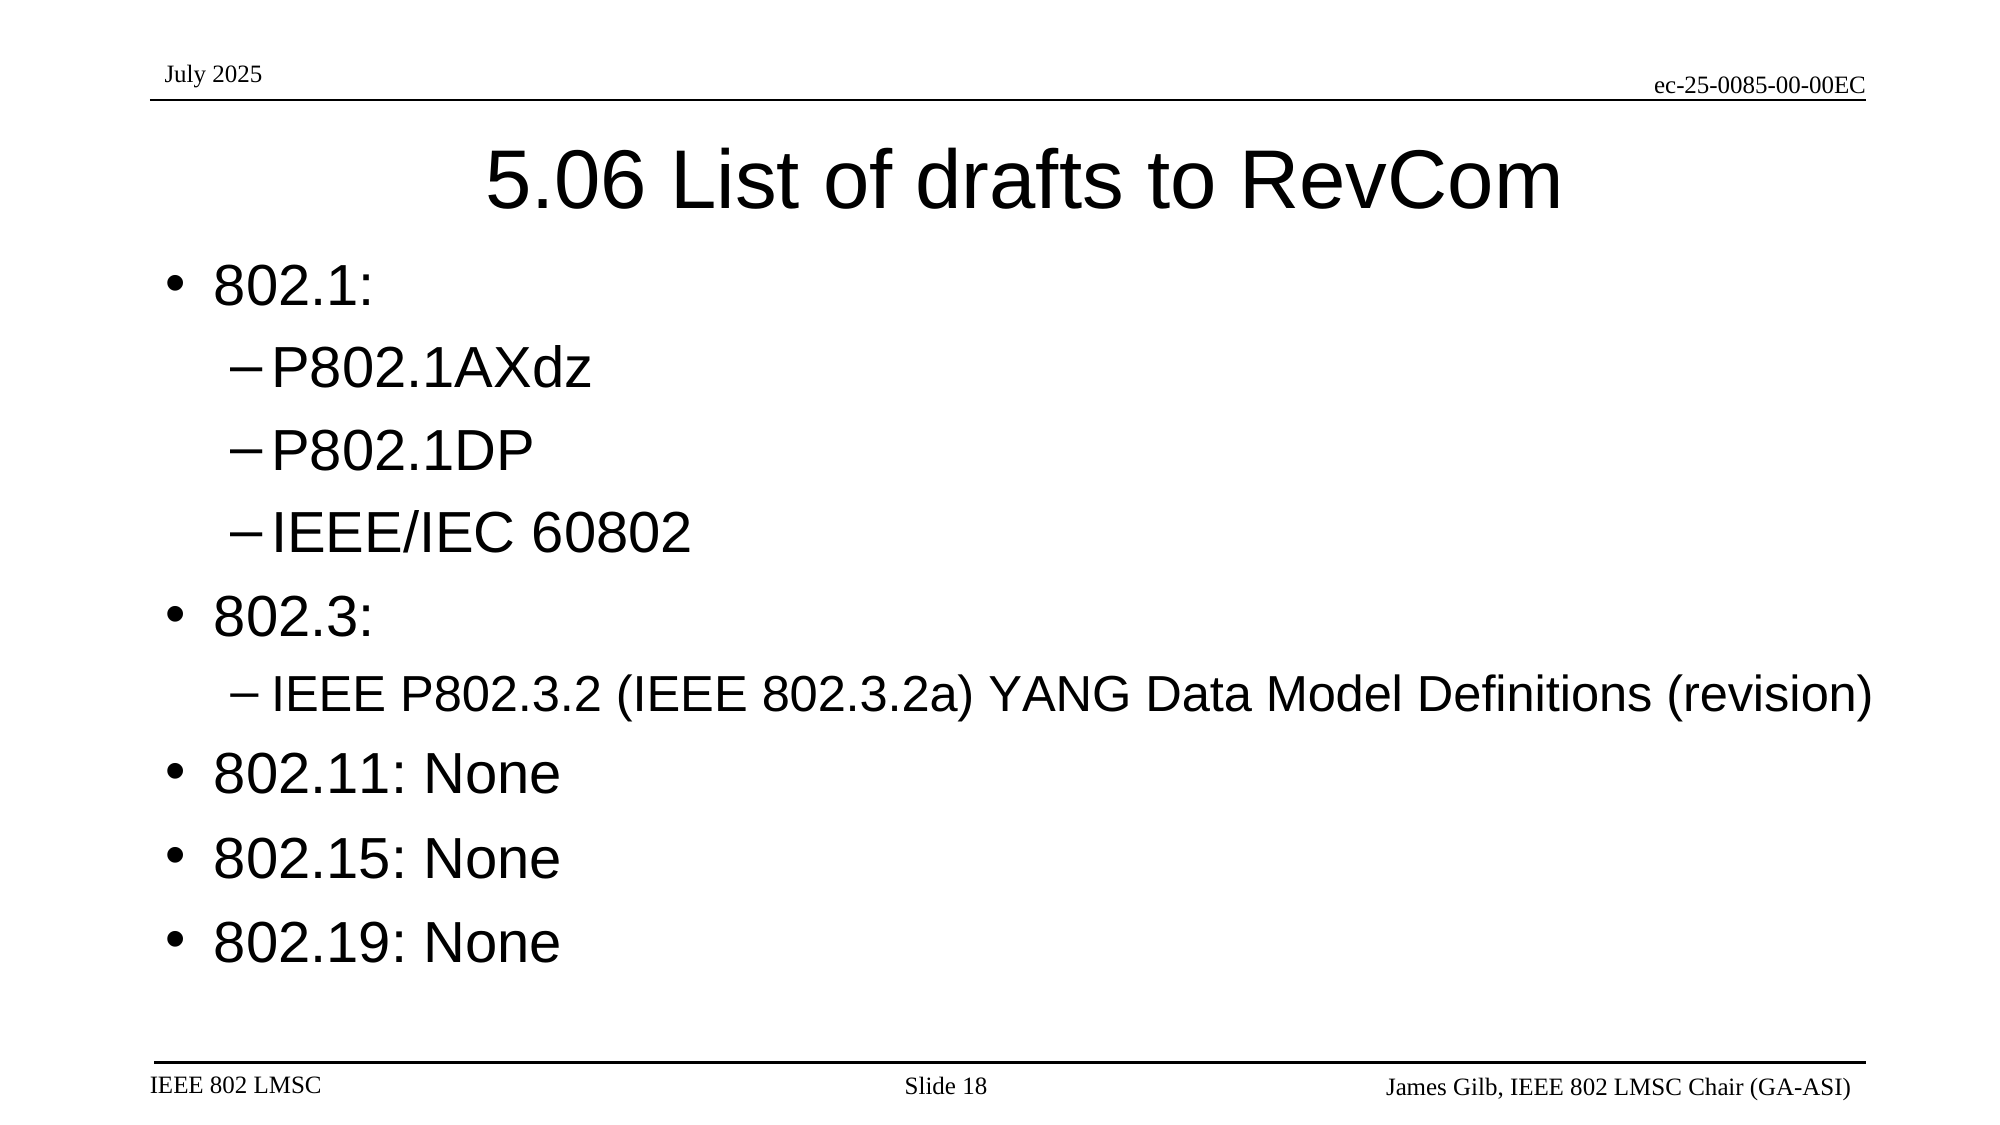

# 5.06 List of drafts to RevCom
802.1:
P802.1AXdz
P802.1DP
IEEE/IEC 60802
802.3:
IEEE P802.3.2 (IEEE 802.3.2a) YANG Data Model Definitions (revision)
802.11: None
802.15: None
802.19: None
18